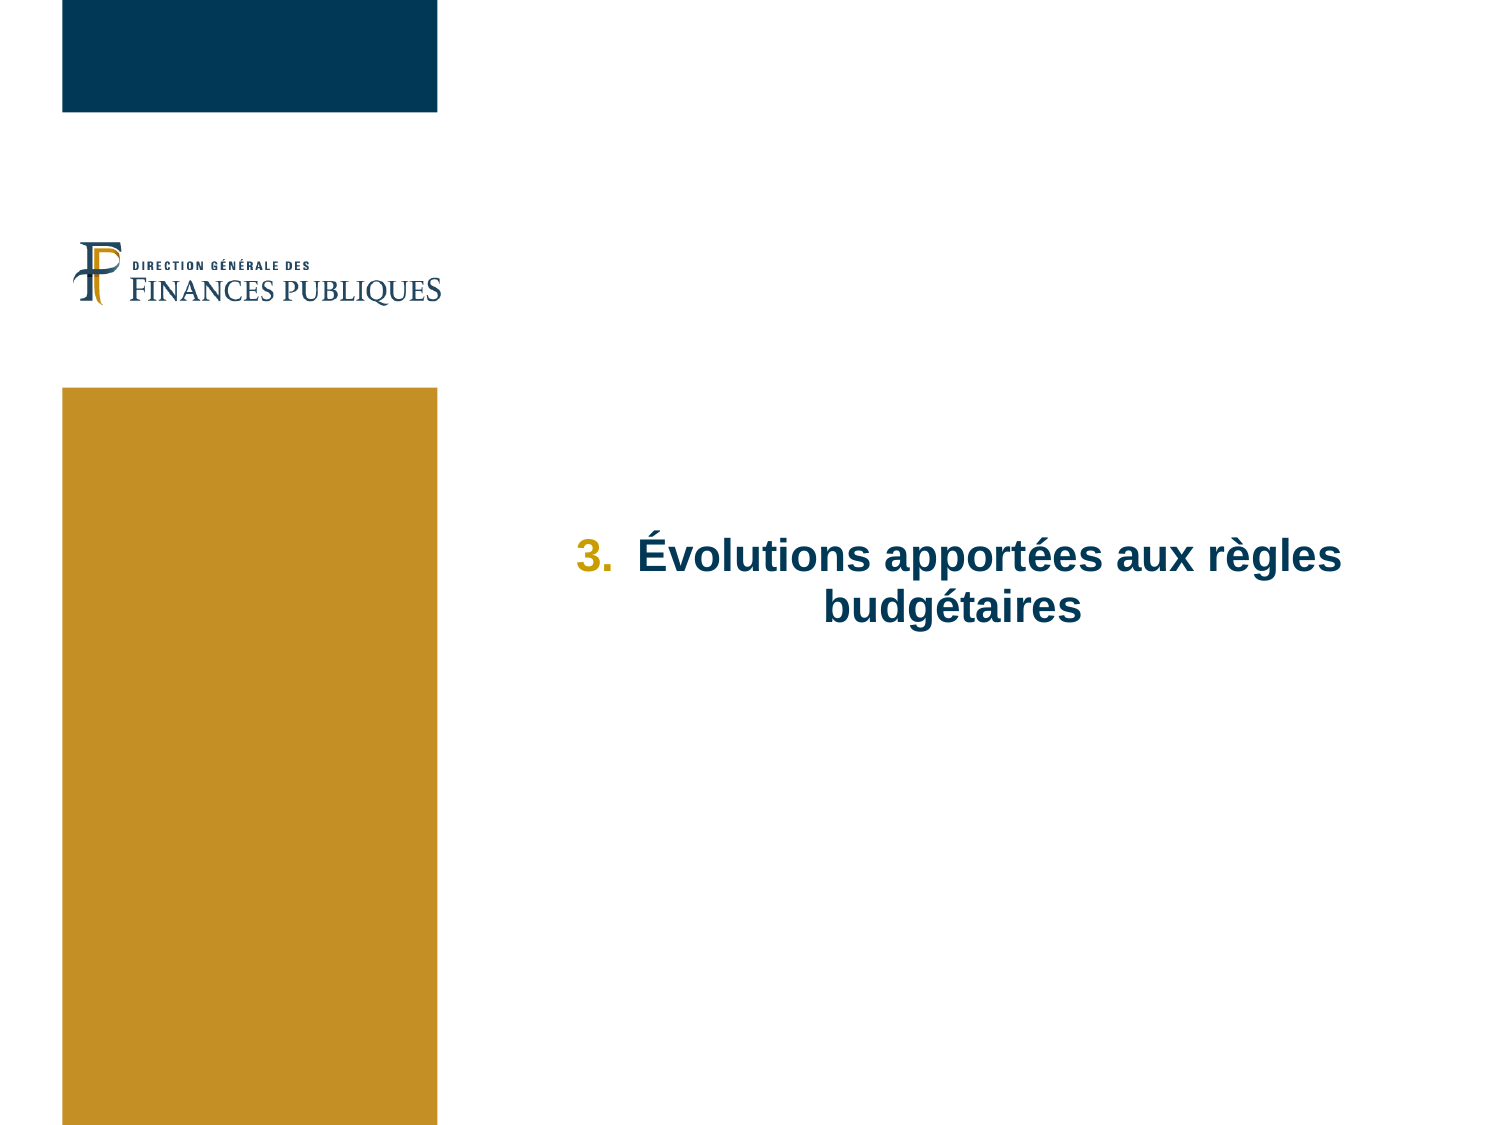

# 3. Évolutions apportées aux règles budgétaires